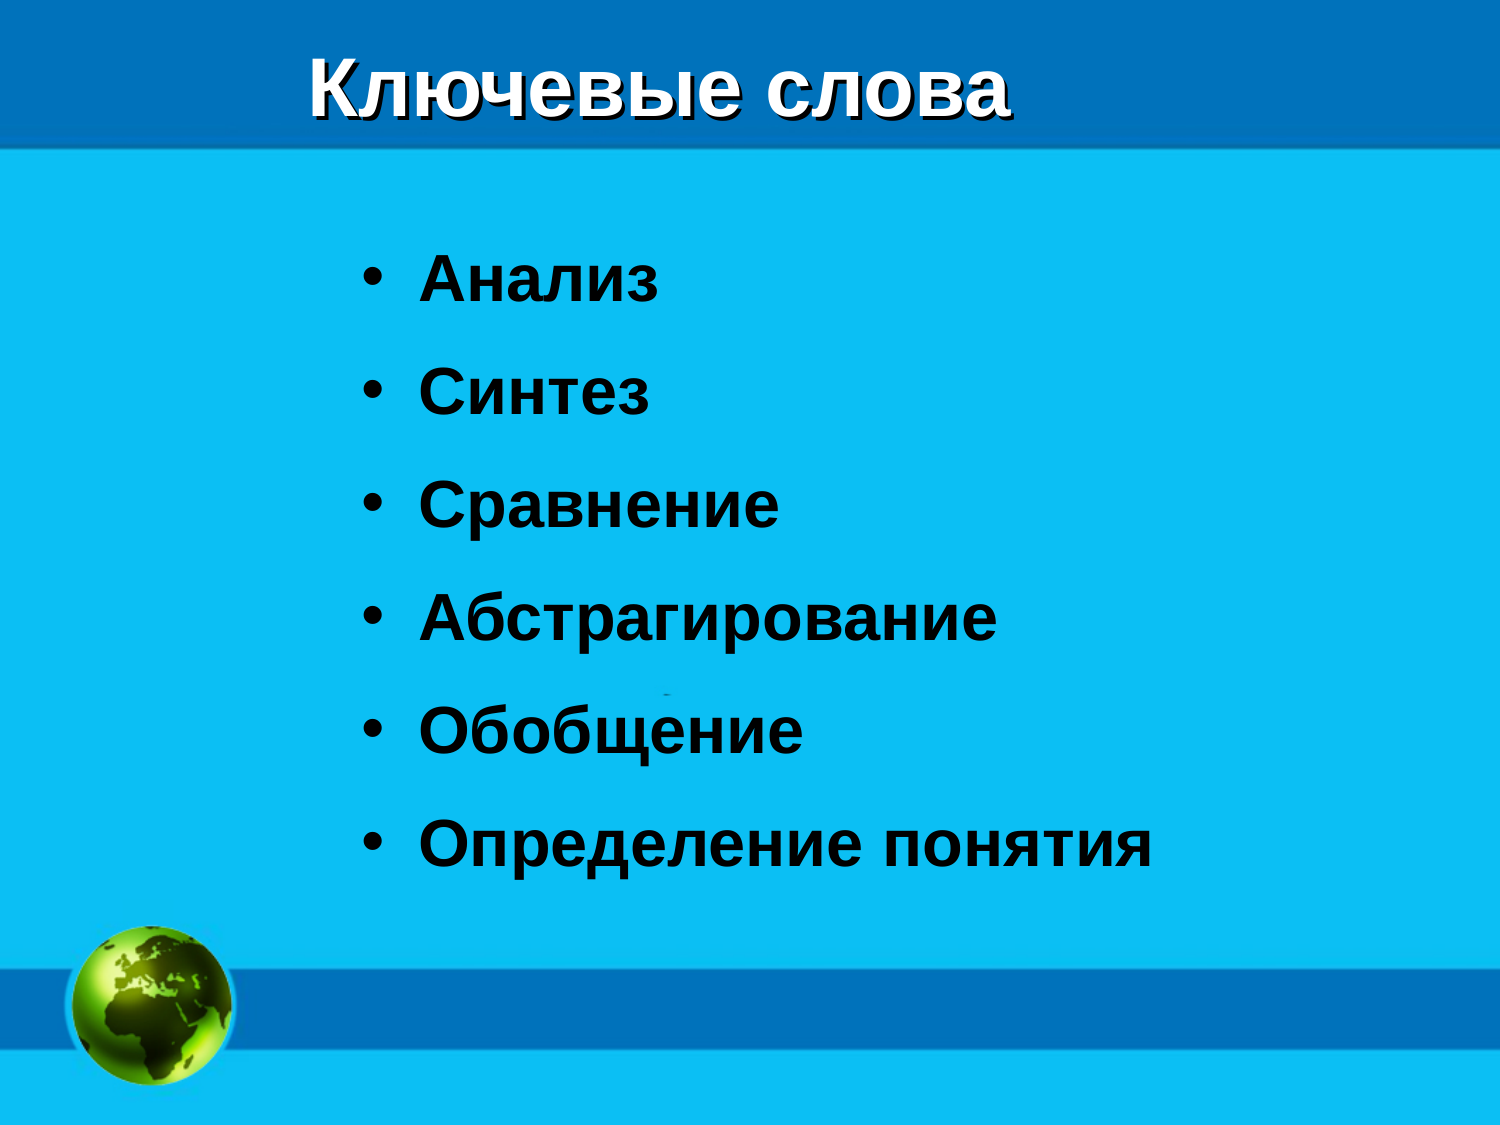

# Ключевые слова
Анализ
Синтез
Сравнение
Абстрагирование
Обобщение
Определение понятия